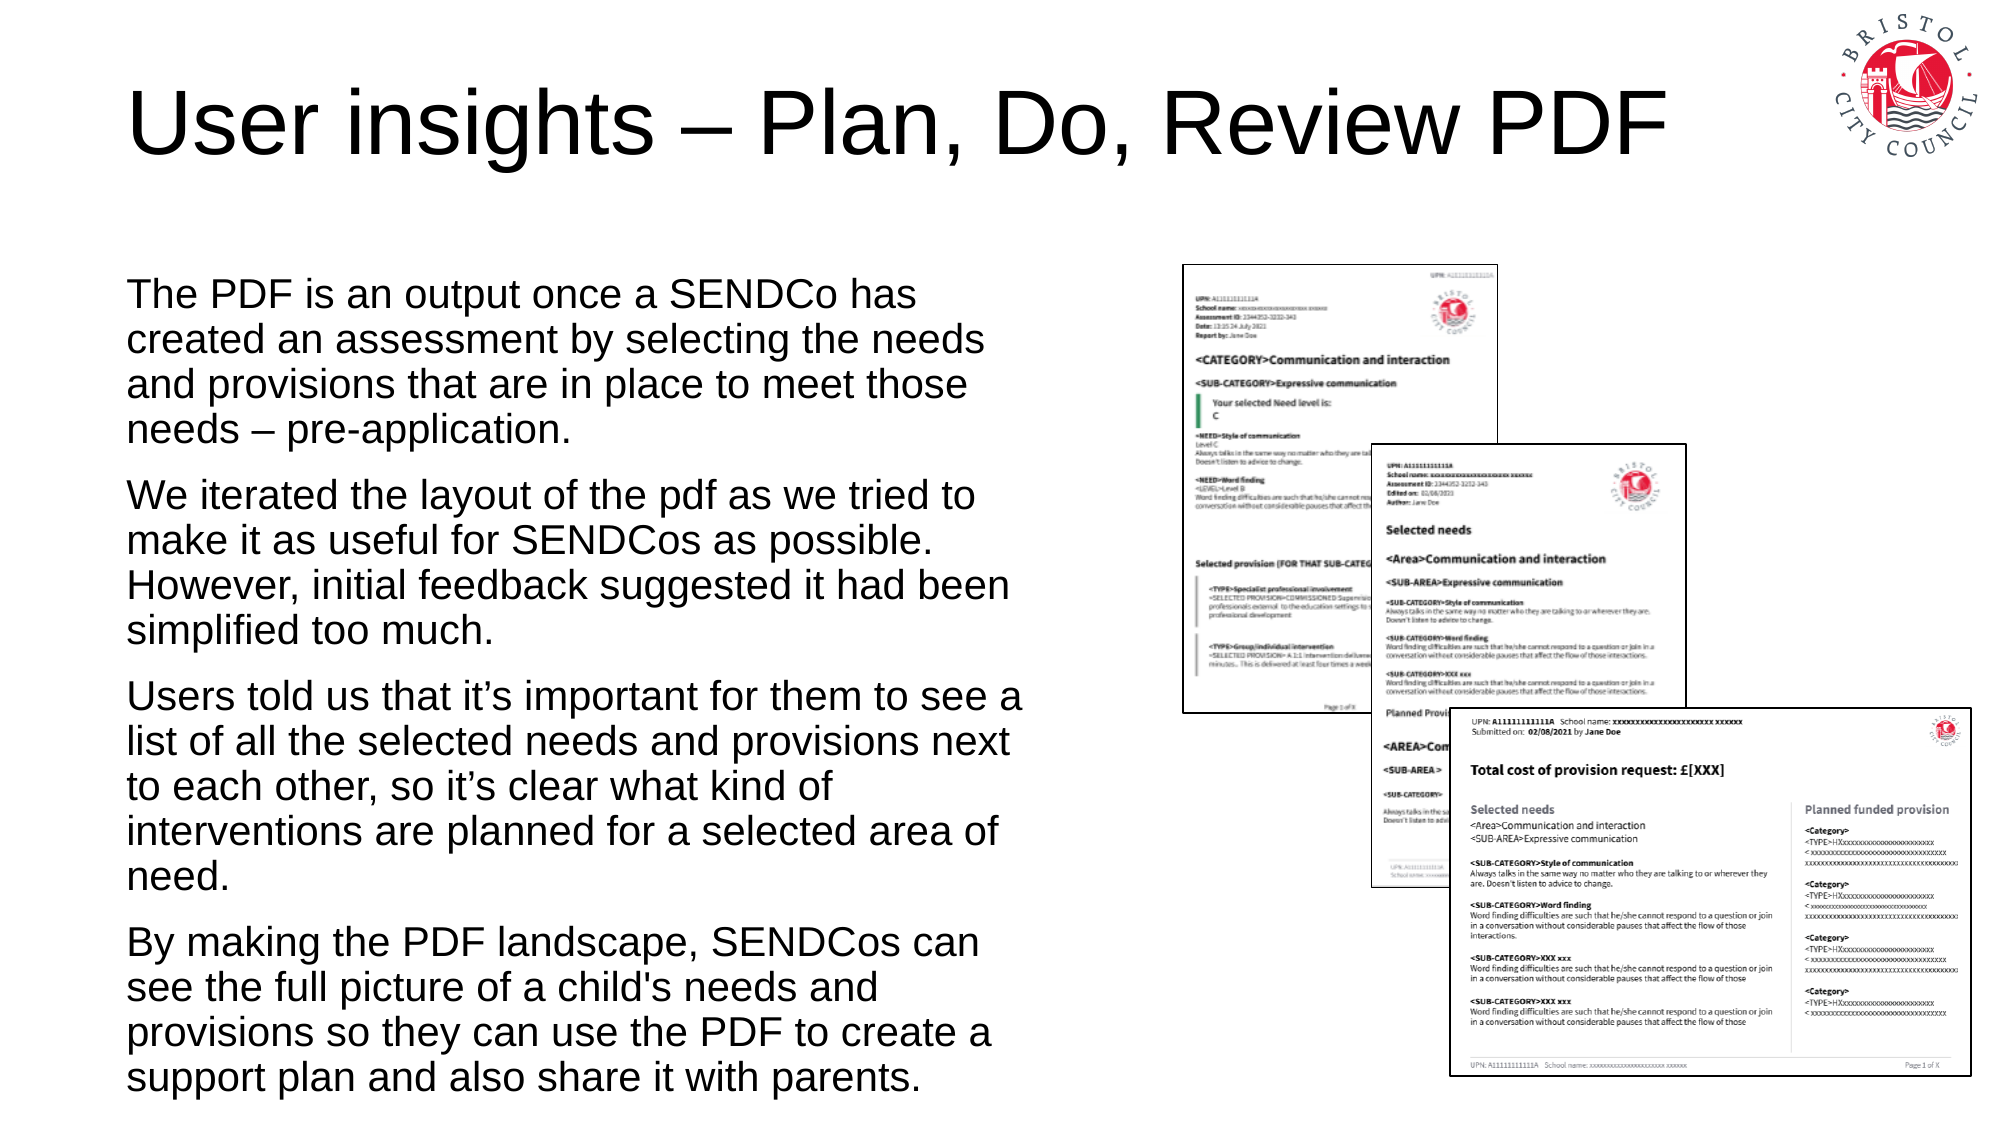

User insights – Plan, Do, Review PDF
# The PDF is an output once a SENDCo has created an assessment by selecting the needs and provisions that are in place to meet those needs – pre-application.
We iterated the layout of the pdf as we tried to make it as useful for SENDCos as possible. However, initial feedback suggested it had been simplified too much.
Users told us that it’s important for them to see a list of all the selected needs and provisions next to each other, so it’s clear what kind of interventions are planned for a selected area of need.
By making the PDF landscape, SENDCos can see the full picture of a child's needs and provisions so they can use the PDF to create a support plan and also share it with parents.